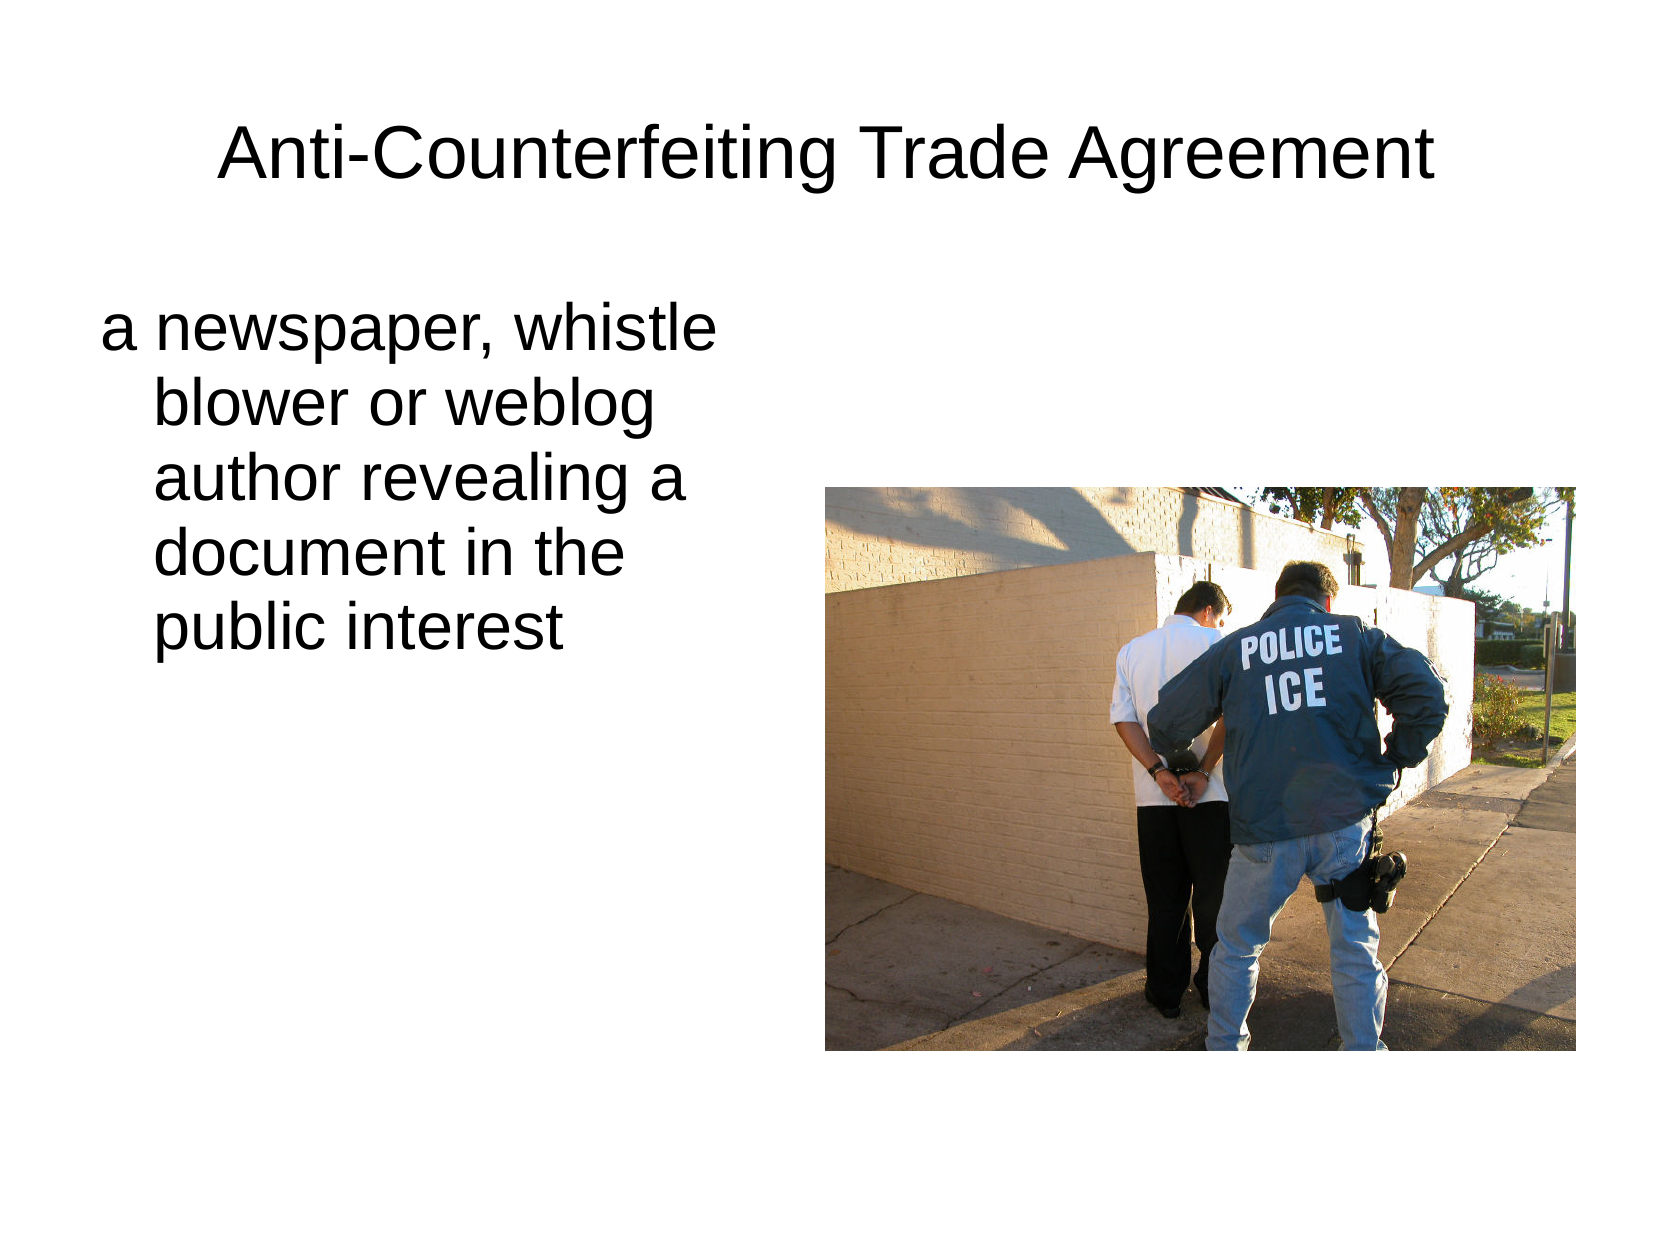

# Anti-Counterfeiting Trade Agreement
a newspaper, whistle blower or weblog author revealing a document in the public interest